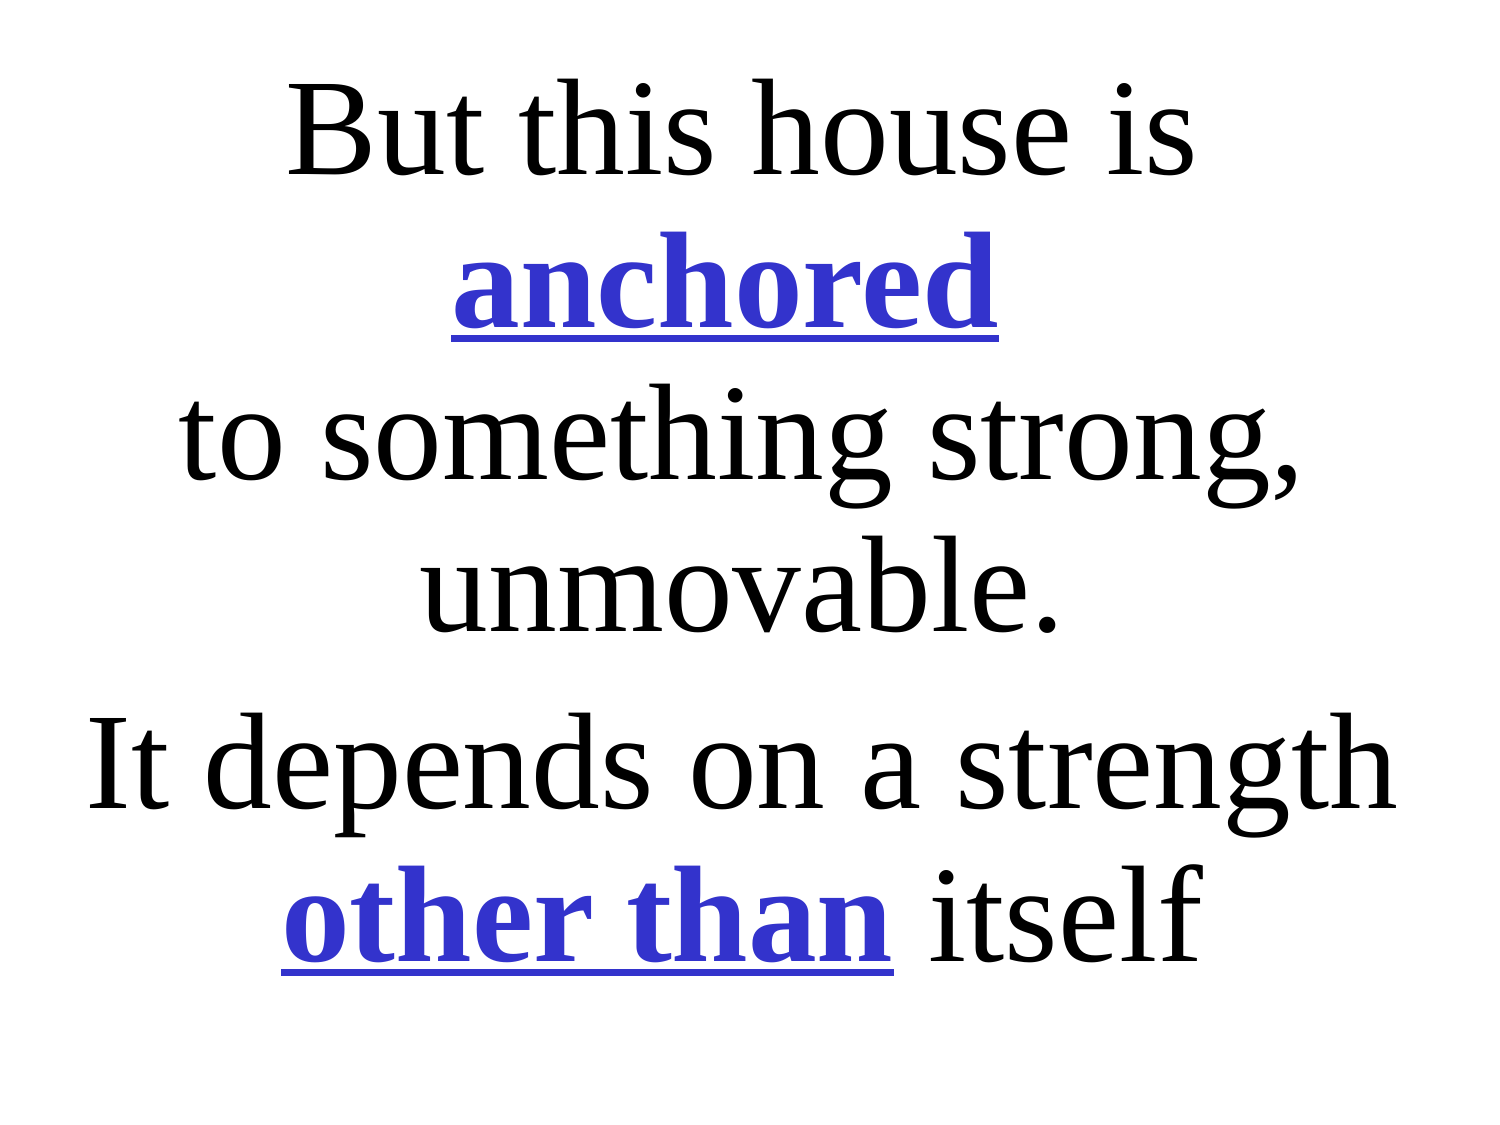

But this house is anchored
to something strong, unmovable.
It depends on a strength other than itself